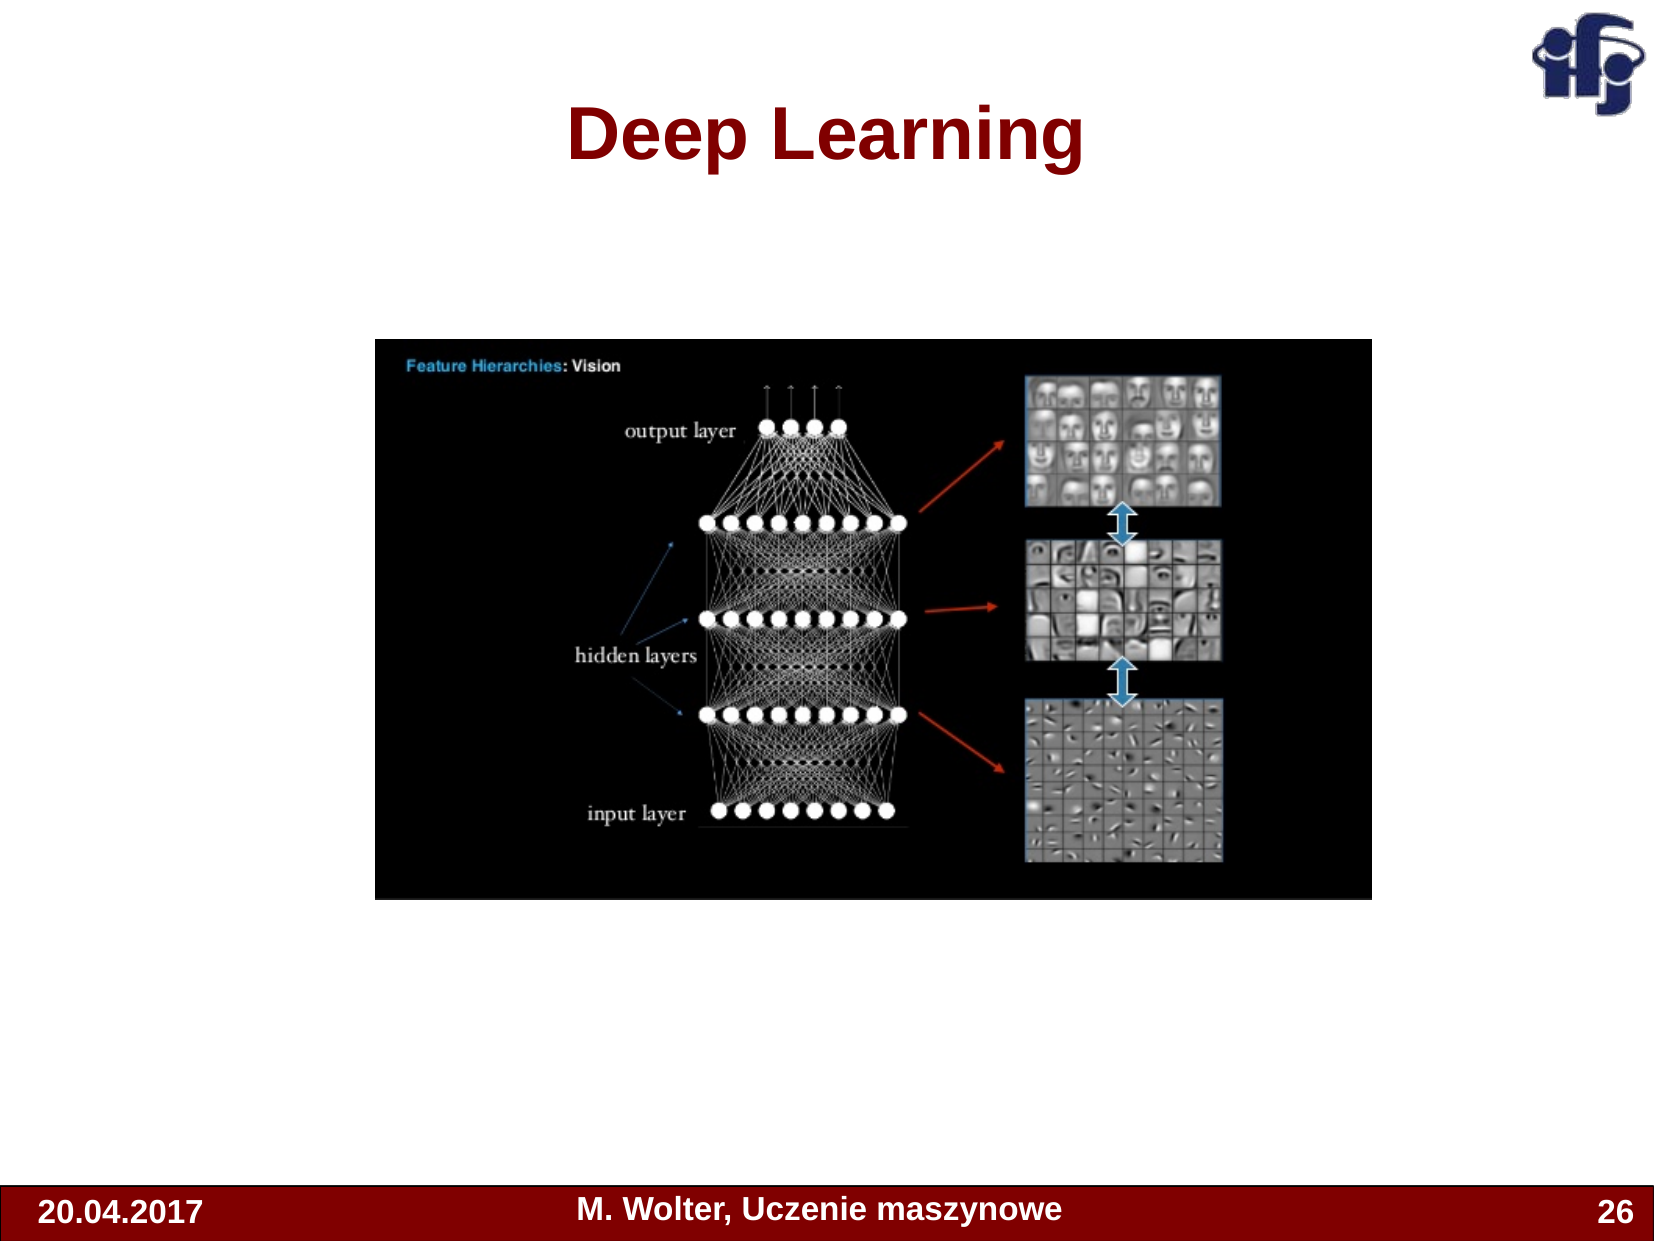

# Deep Learning
9.03.2017
Machine Learning, M. Wolter